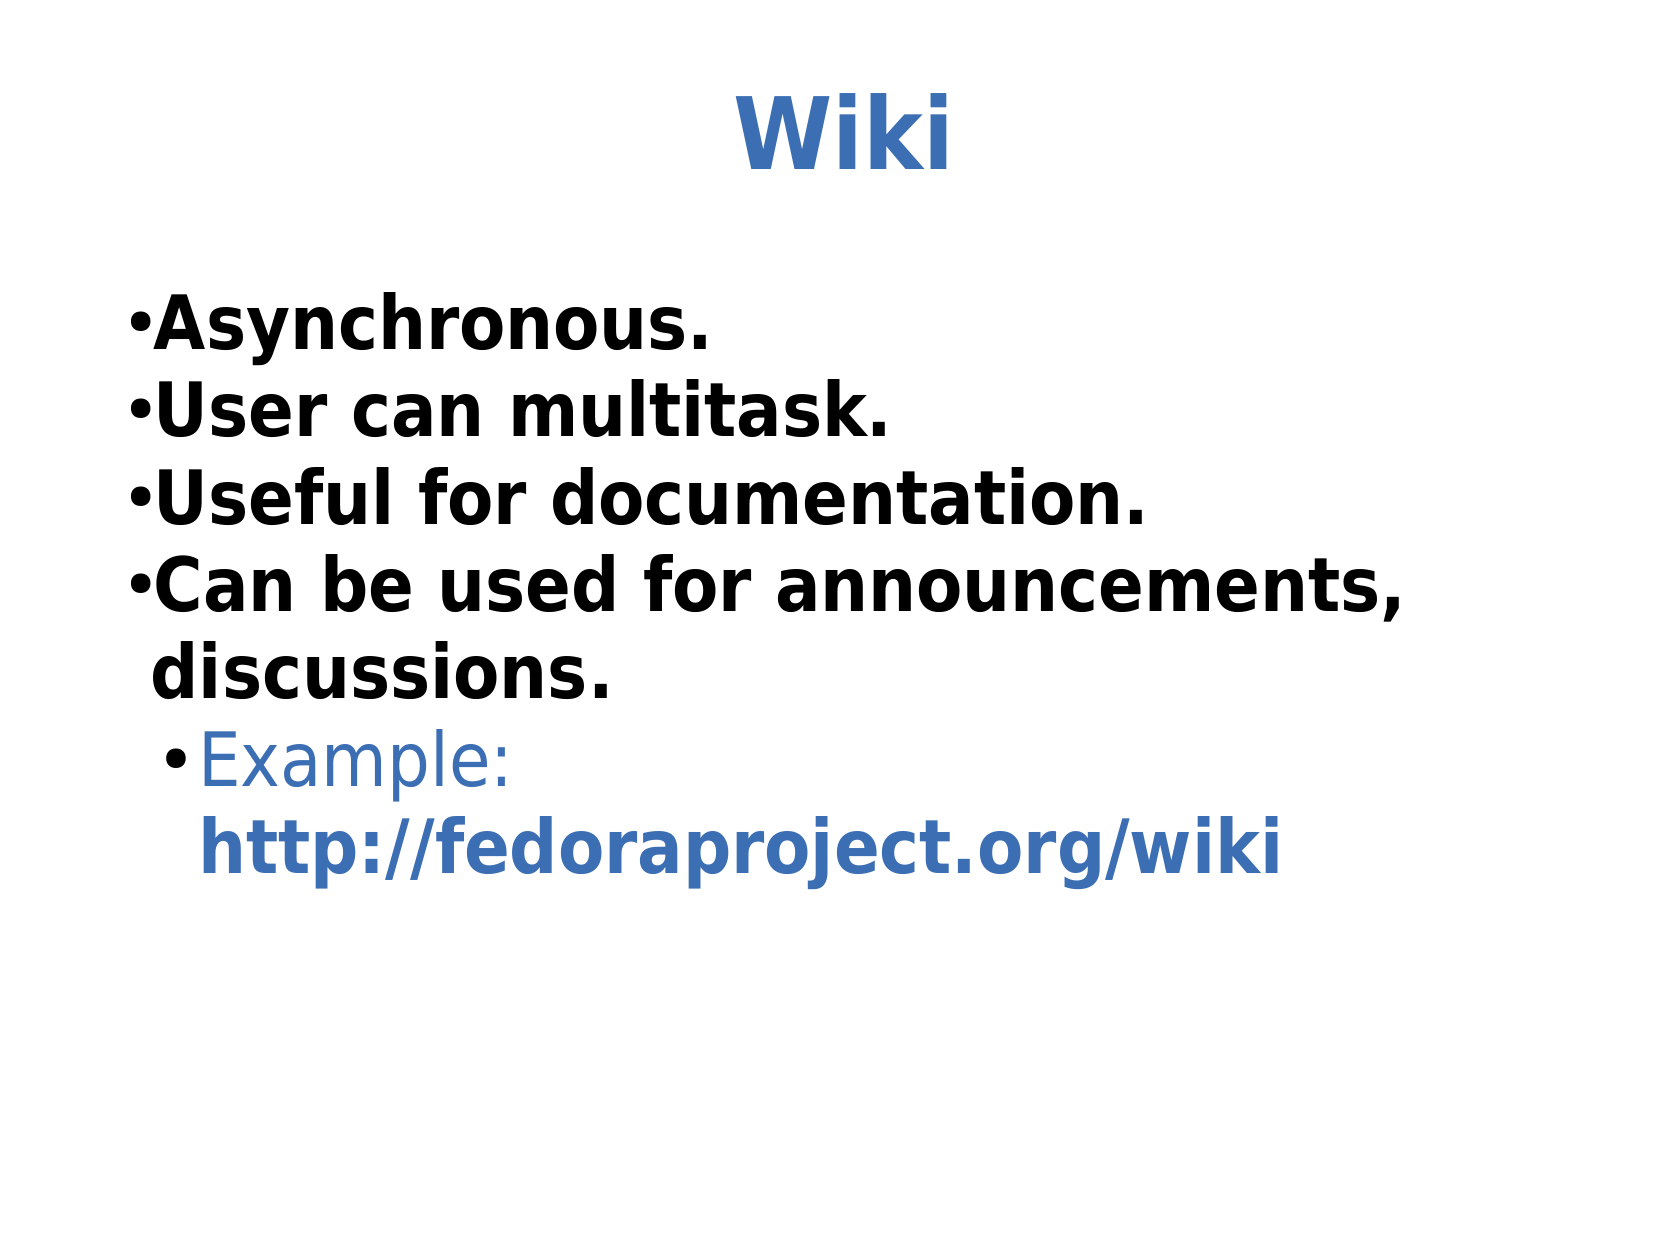

Wiki
Asynchronous.
User can multitask.
Useful for documentation.
Can be used for announcements,
 discussions.
Example: http://fedoraproject.org/wiki